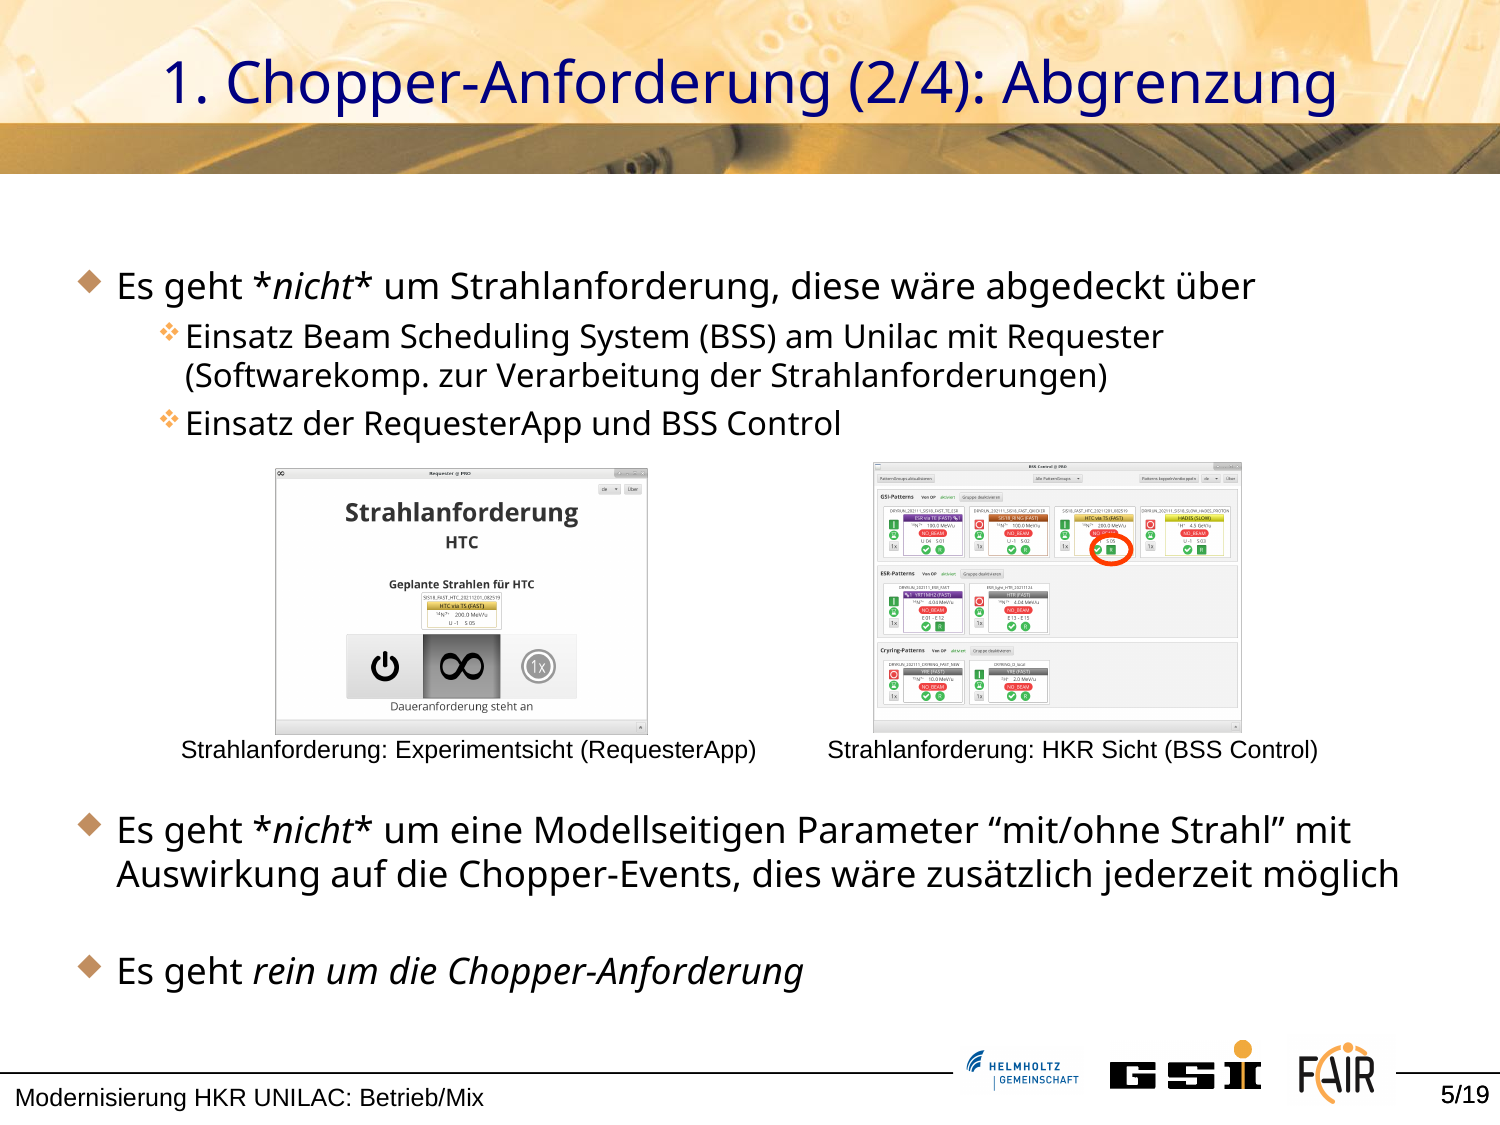

# 1. Chopper-Anforderung (2/4): Abgrenzung
Es geht *nicht* um Strahlanforderung, diese wäre abgedeckt über
Einsatz Beam Scheduling System (BSS) am Unilac mit Requester
(Softwarekomp. zur Verarbeitung der Strahlanforderungen)
Einsatz der RequesterApp und BSS Control
Es geht *nicht* um eine Modellseitigen Parameter “mit/ohne Strahl” mit Auswirkung auf die Chopper-Events, dies wäre zusätzlich jederzeit möglich
Es geht rein um die Chopper-Anforderung
Strahlanforderung: Experimentsicht (RequesterApp)
Strahlanforderung: HKR Sicht (BSS Control)
5